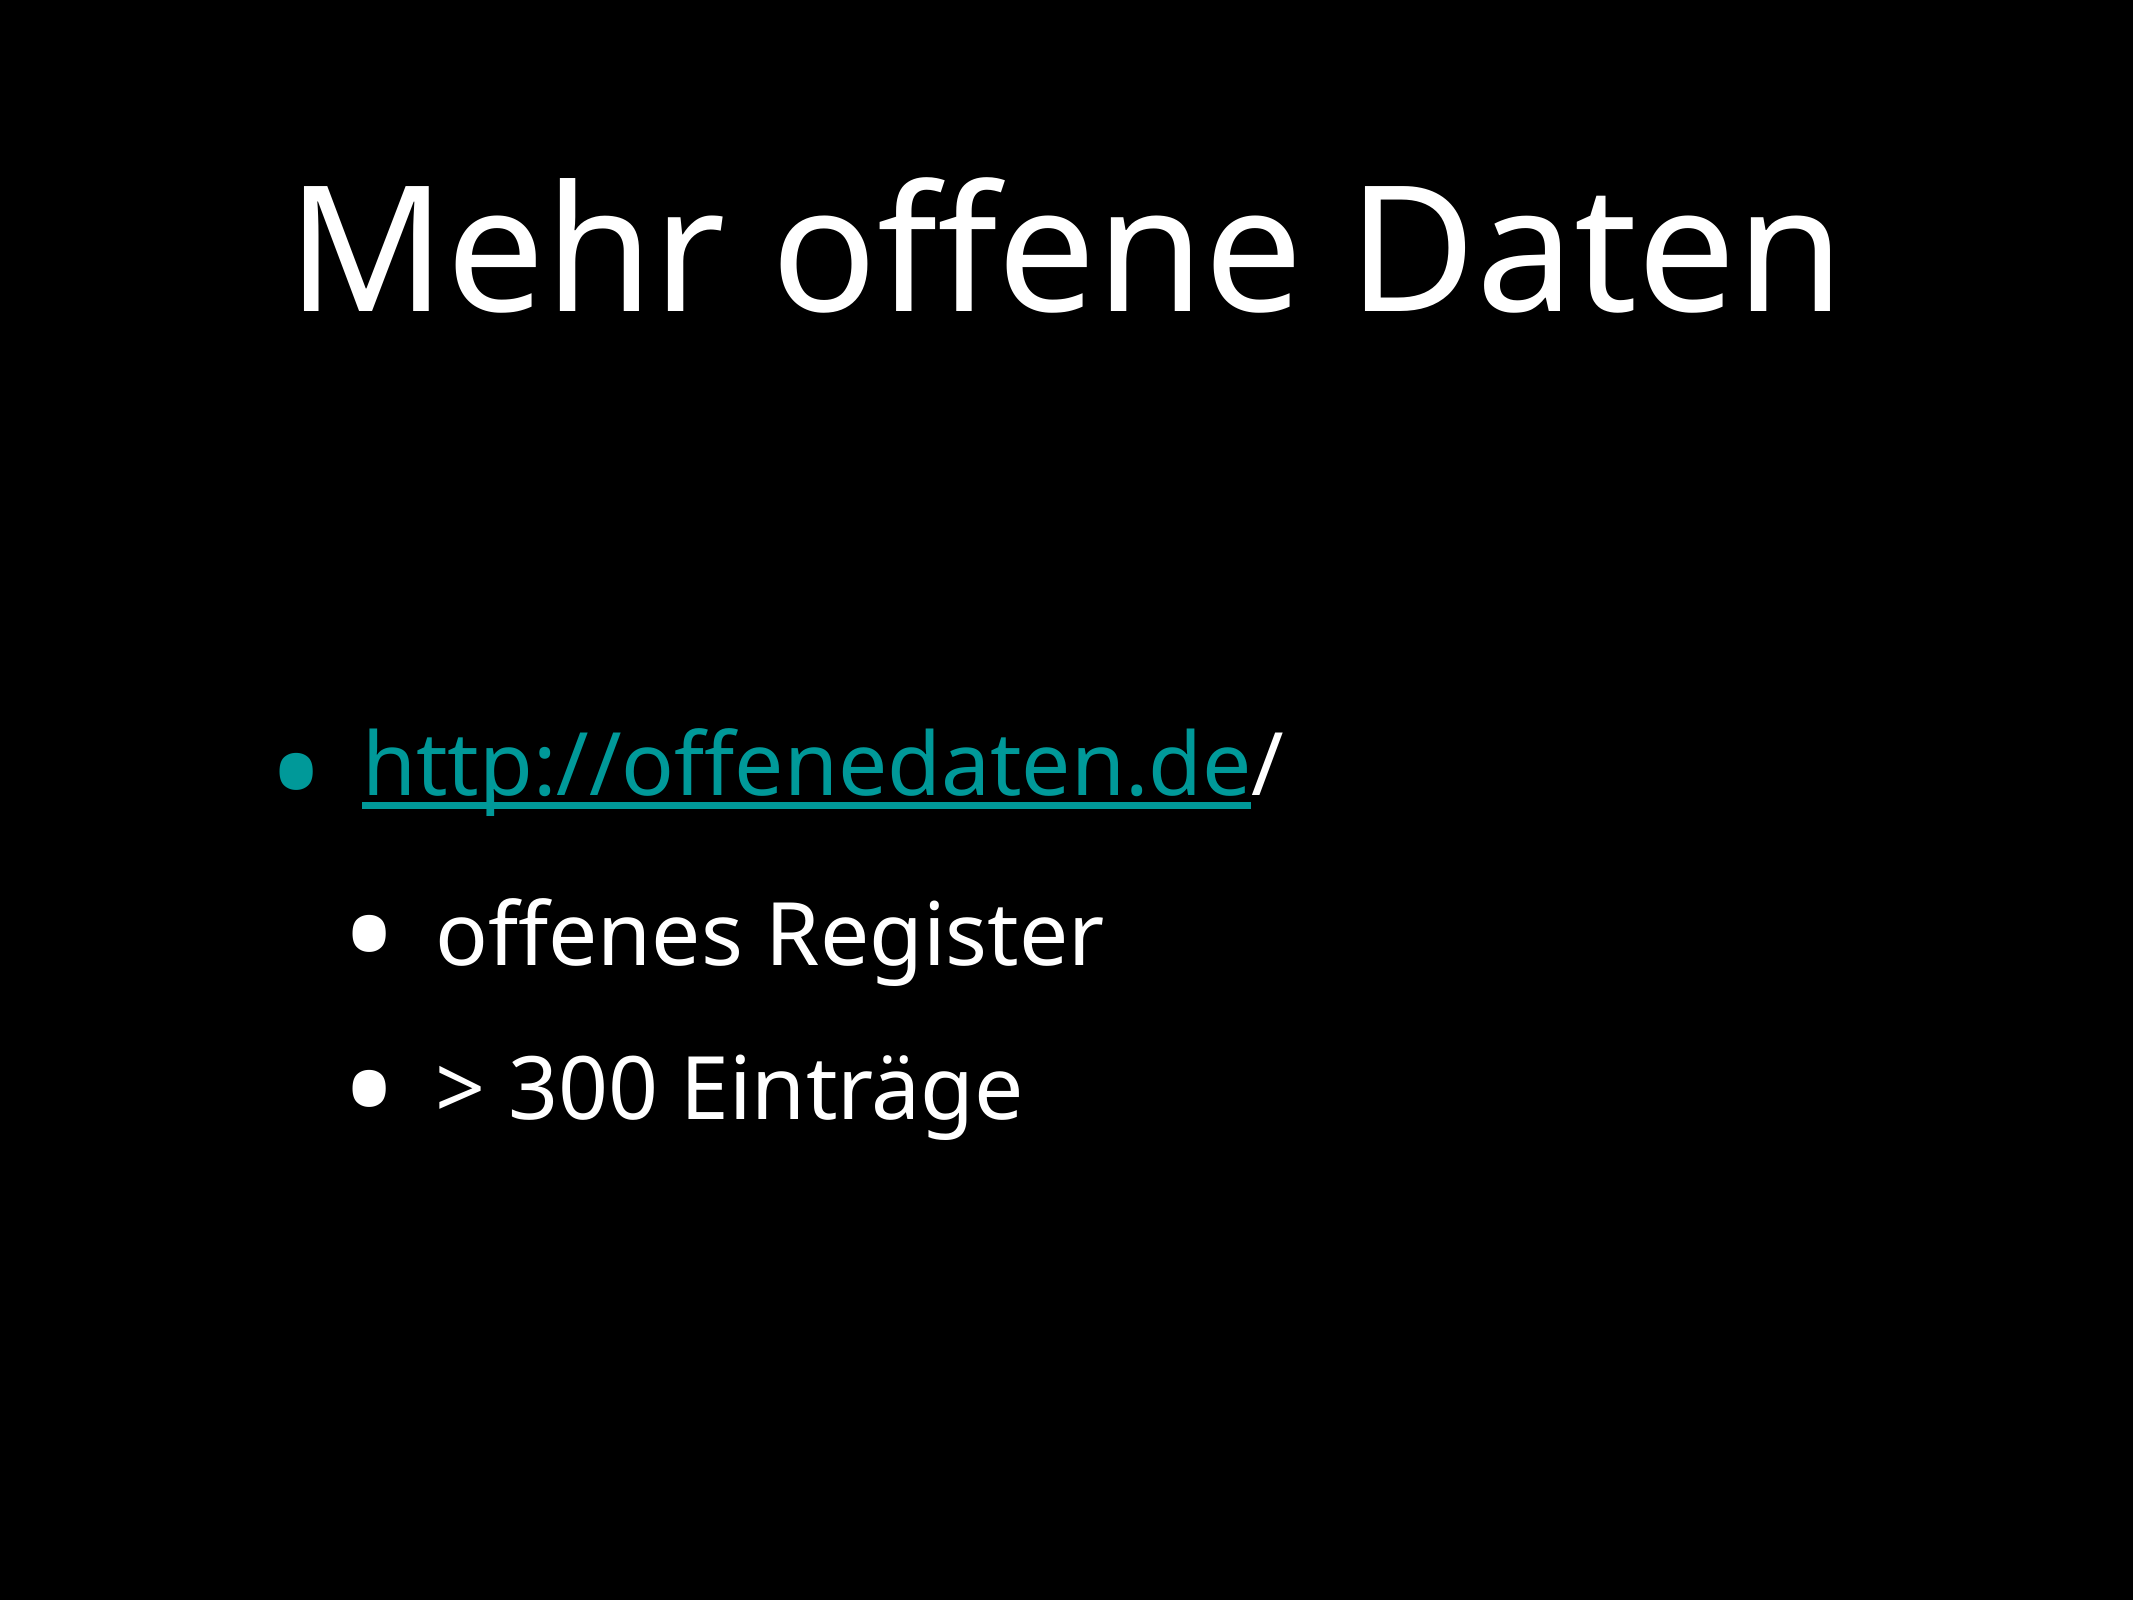

# Mehr offene Daten
http://offenedaten.de/
offenes Register
> 300 Einträge